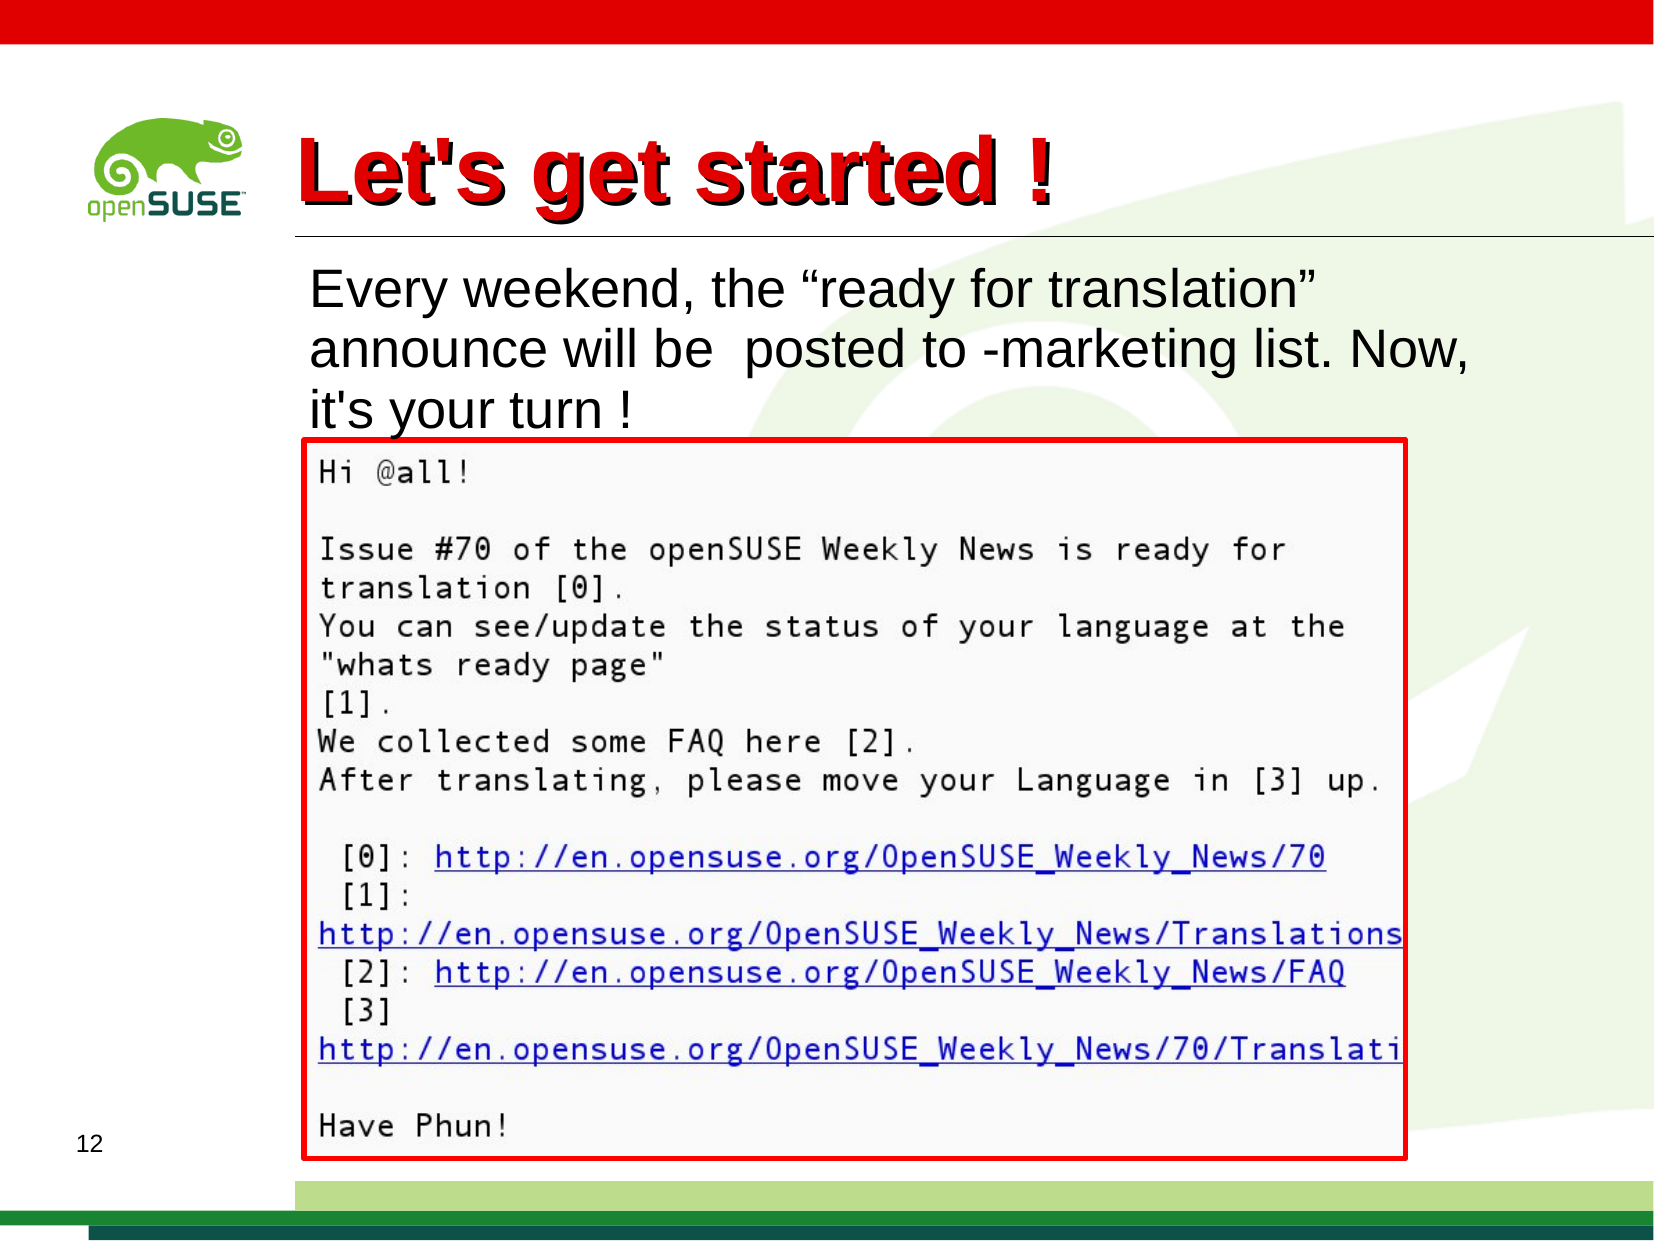

# Let's get started !
Every weekend, the “ready for translation” announce will be posted to -marketing list. Now, it's your turn !